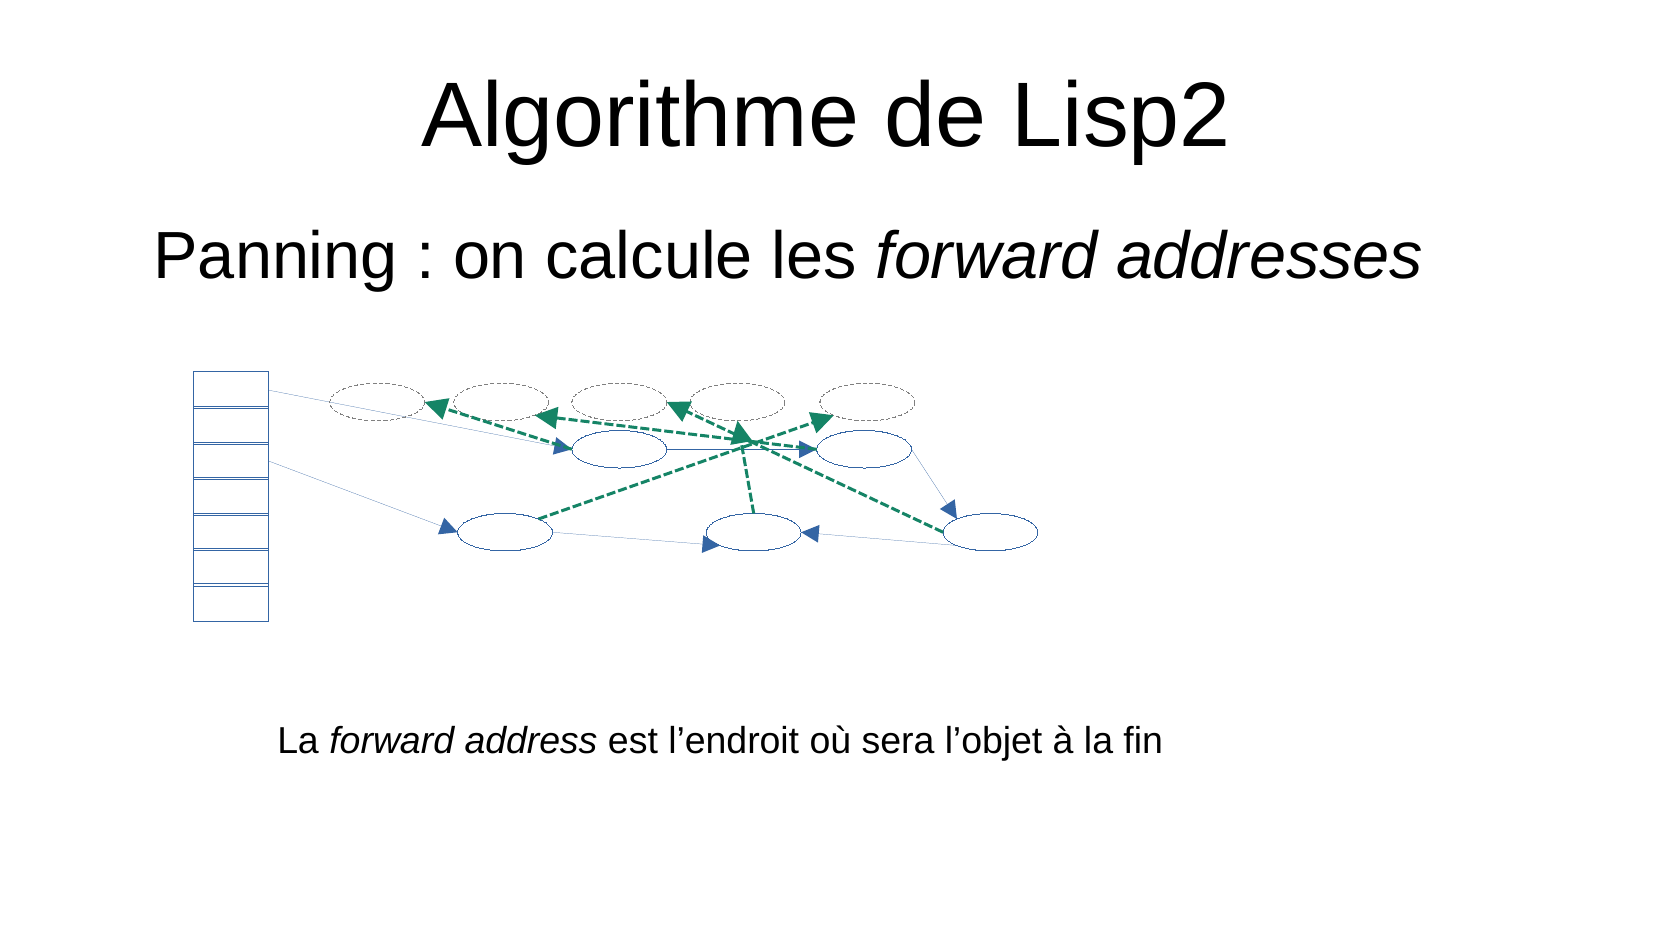

# Algorithme de Lisp2
Panning : on calcule les forward addresses
La forward address est l’endroit où sera l’objet à la fin